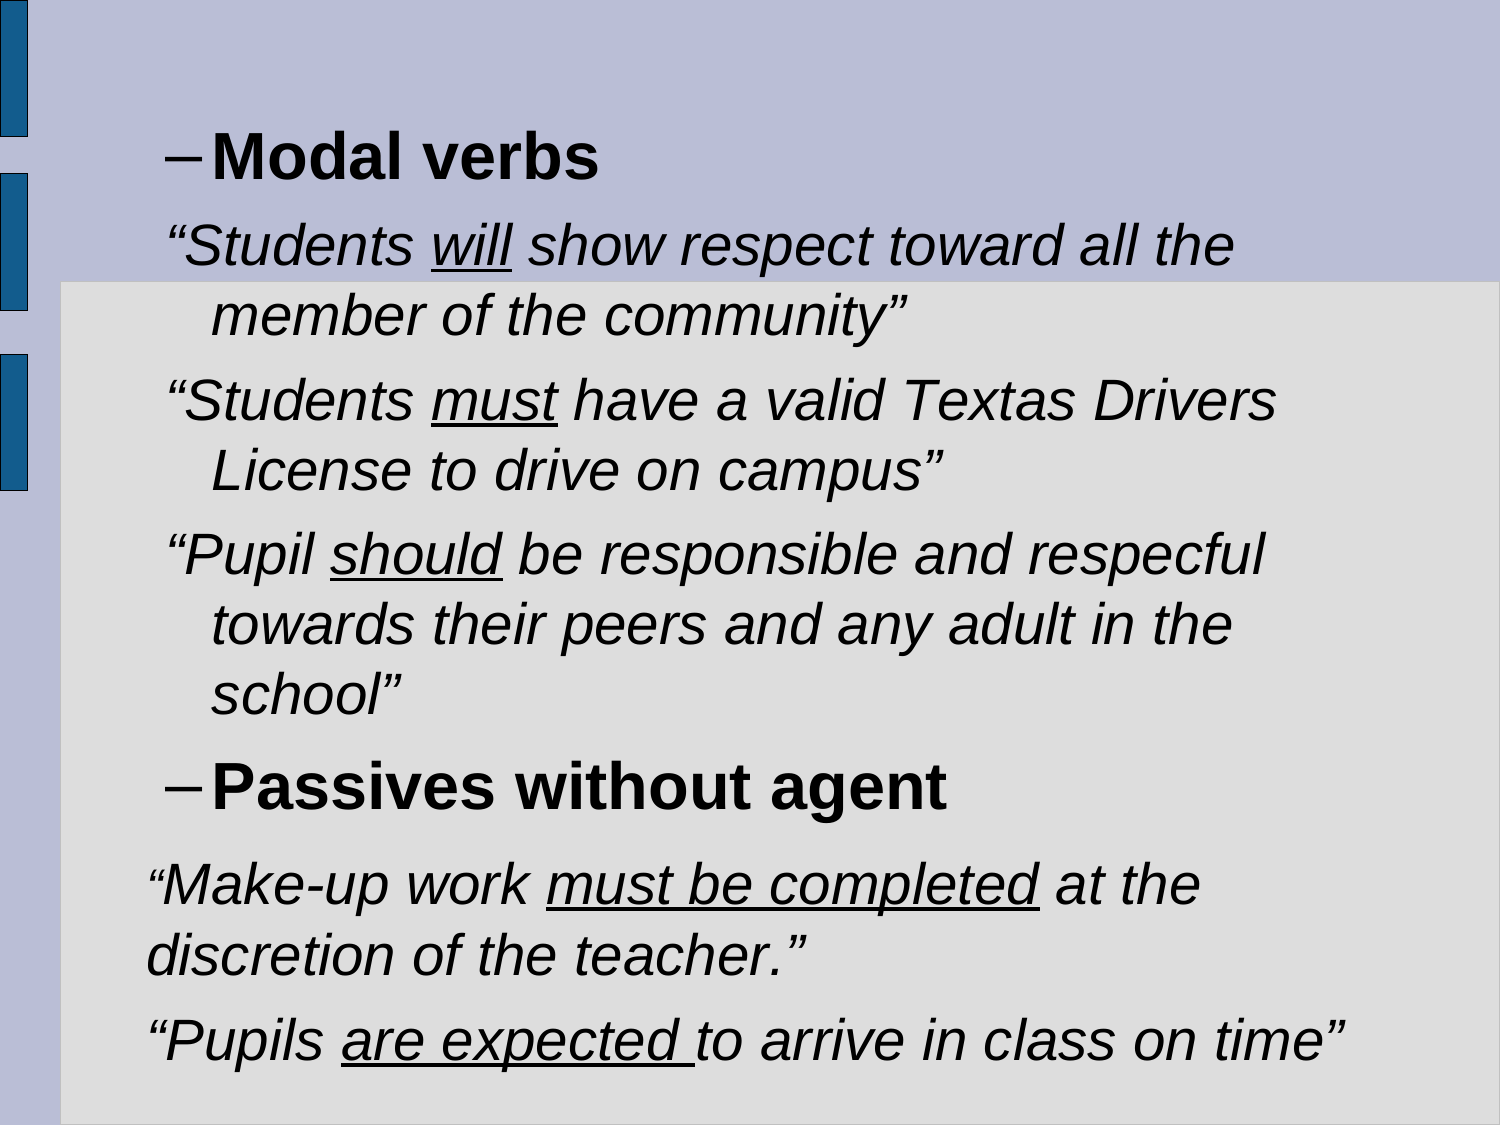

# Modal verbs
“Students will show respect toward all the member of the community”
“Students must have a valid Textas Drivers License to drive on campus”
“Pupil should be responsible and respecful towards their peers and any adult in the school”
Passives without agent
	“Make-up work must be completed at the discretion of the teacher.”
	“Pupils are expected to arrive in class on time”